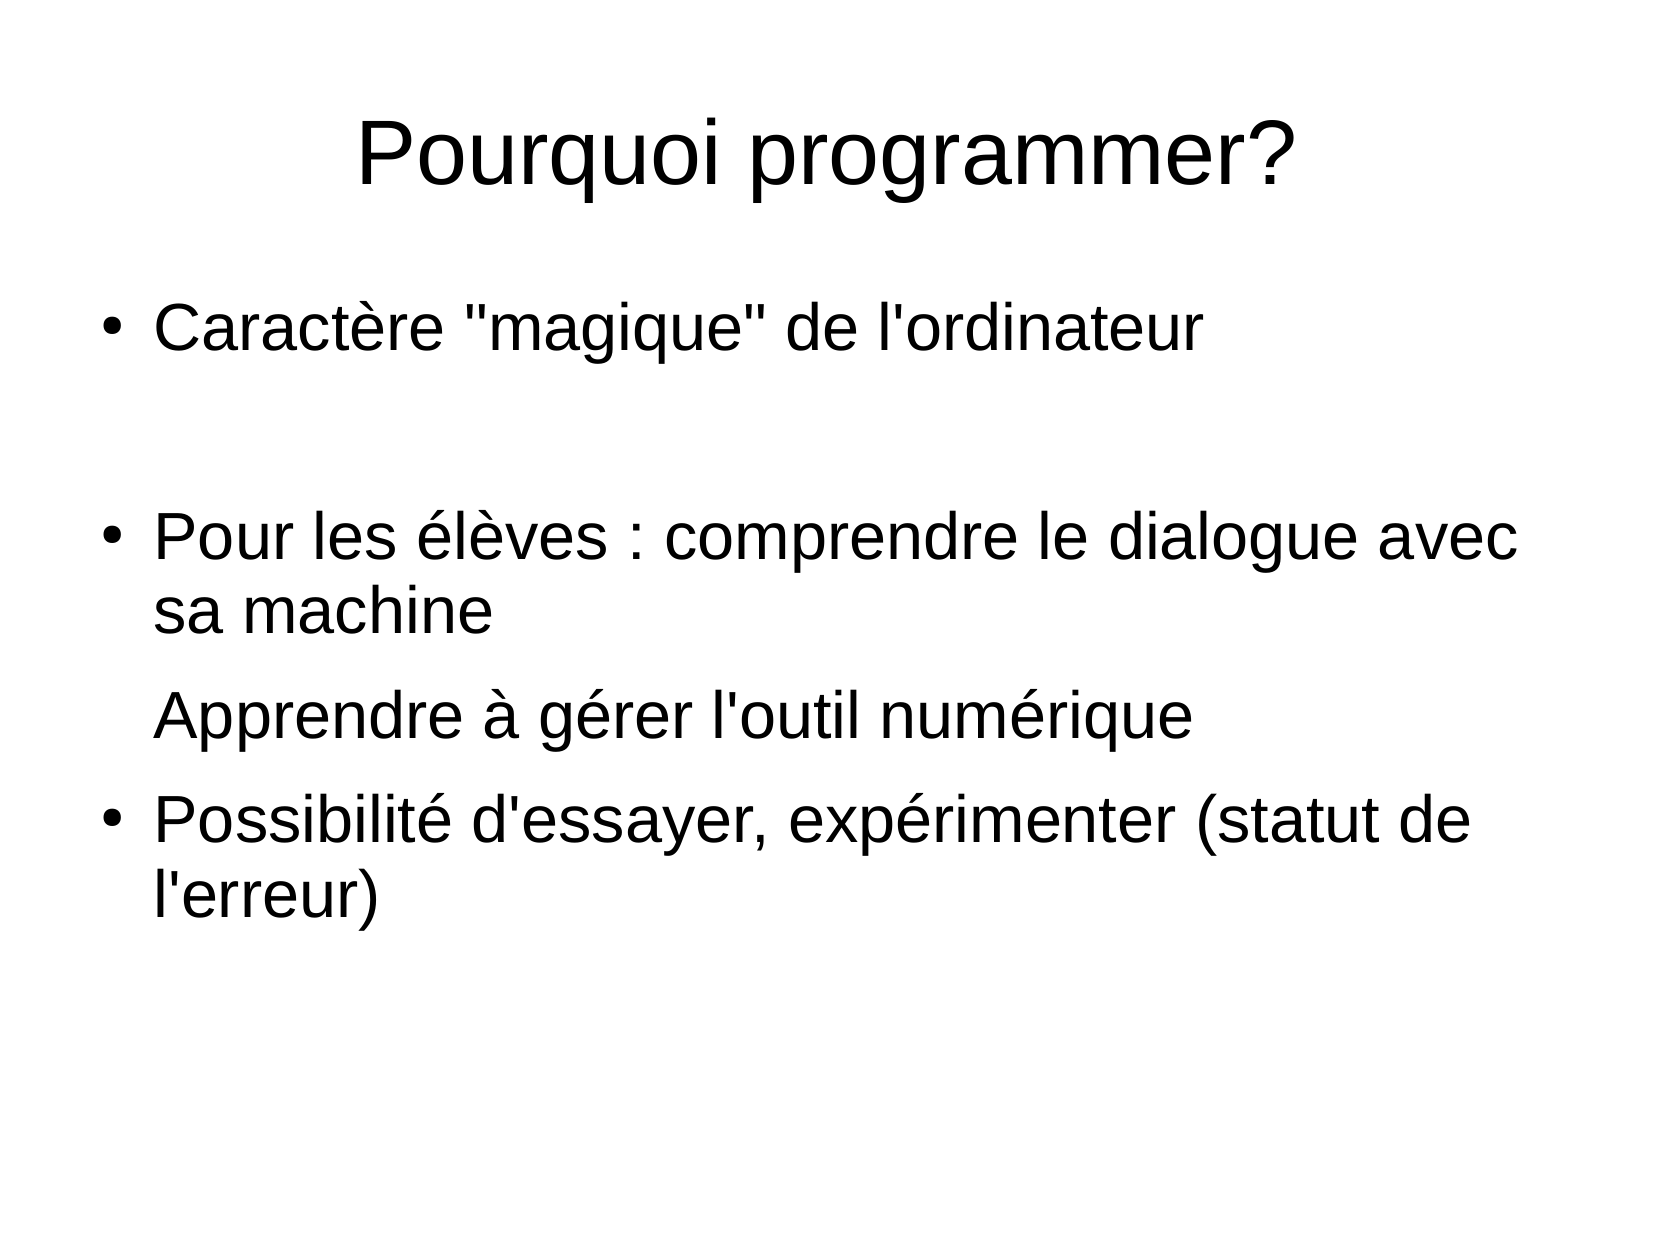

# Pourquoi programmer?
Caractère "magique" de l'ordinateur
Pour les élèves : comprendre le dialogue avec sa machine
Apprendre à gérer l'outil numérique
Possibilité d'essayer, expérimenter (statut de l'erreur)